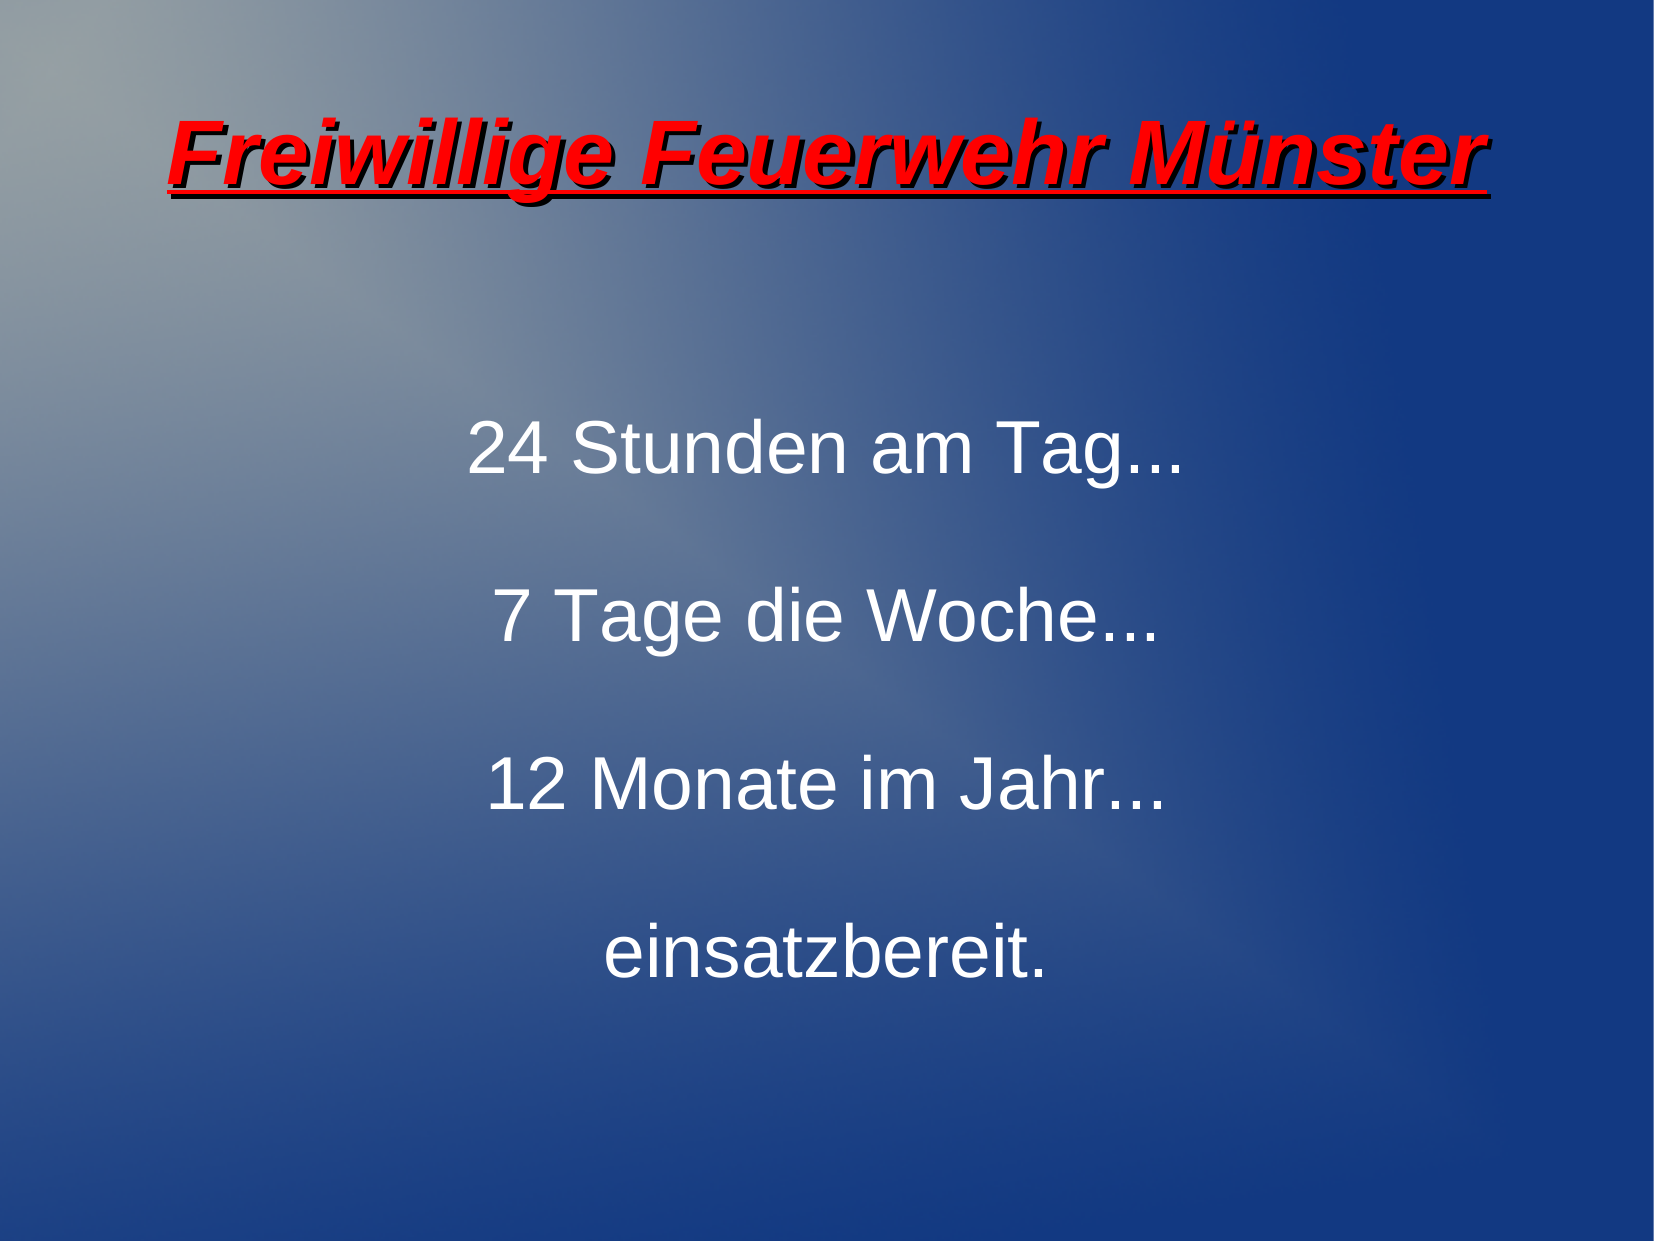

# Freiwillige Feuerwehr Münster
24 Stunden am Tag...
7 Tage die Woche...
12 Monate im Jahr...
einsatzbereit.